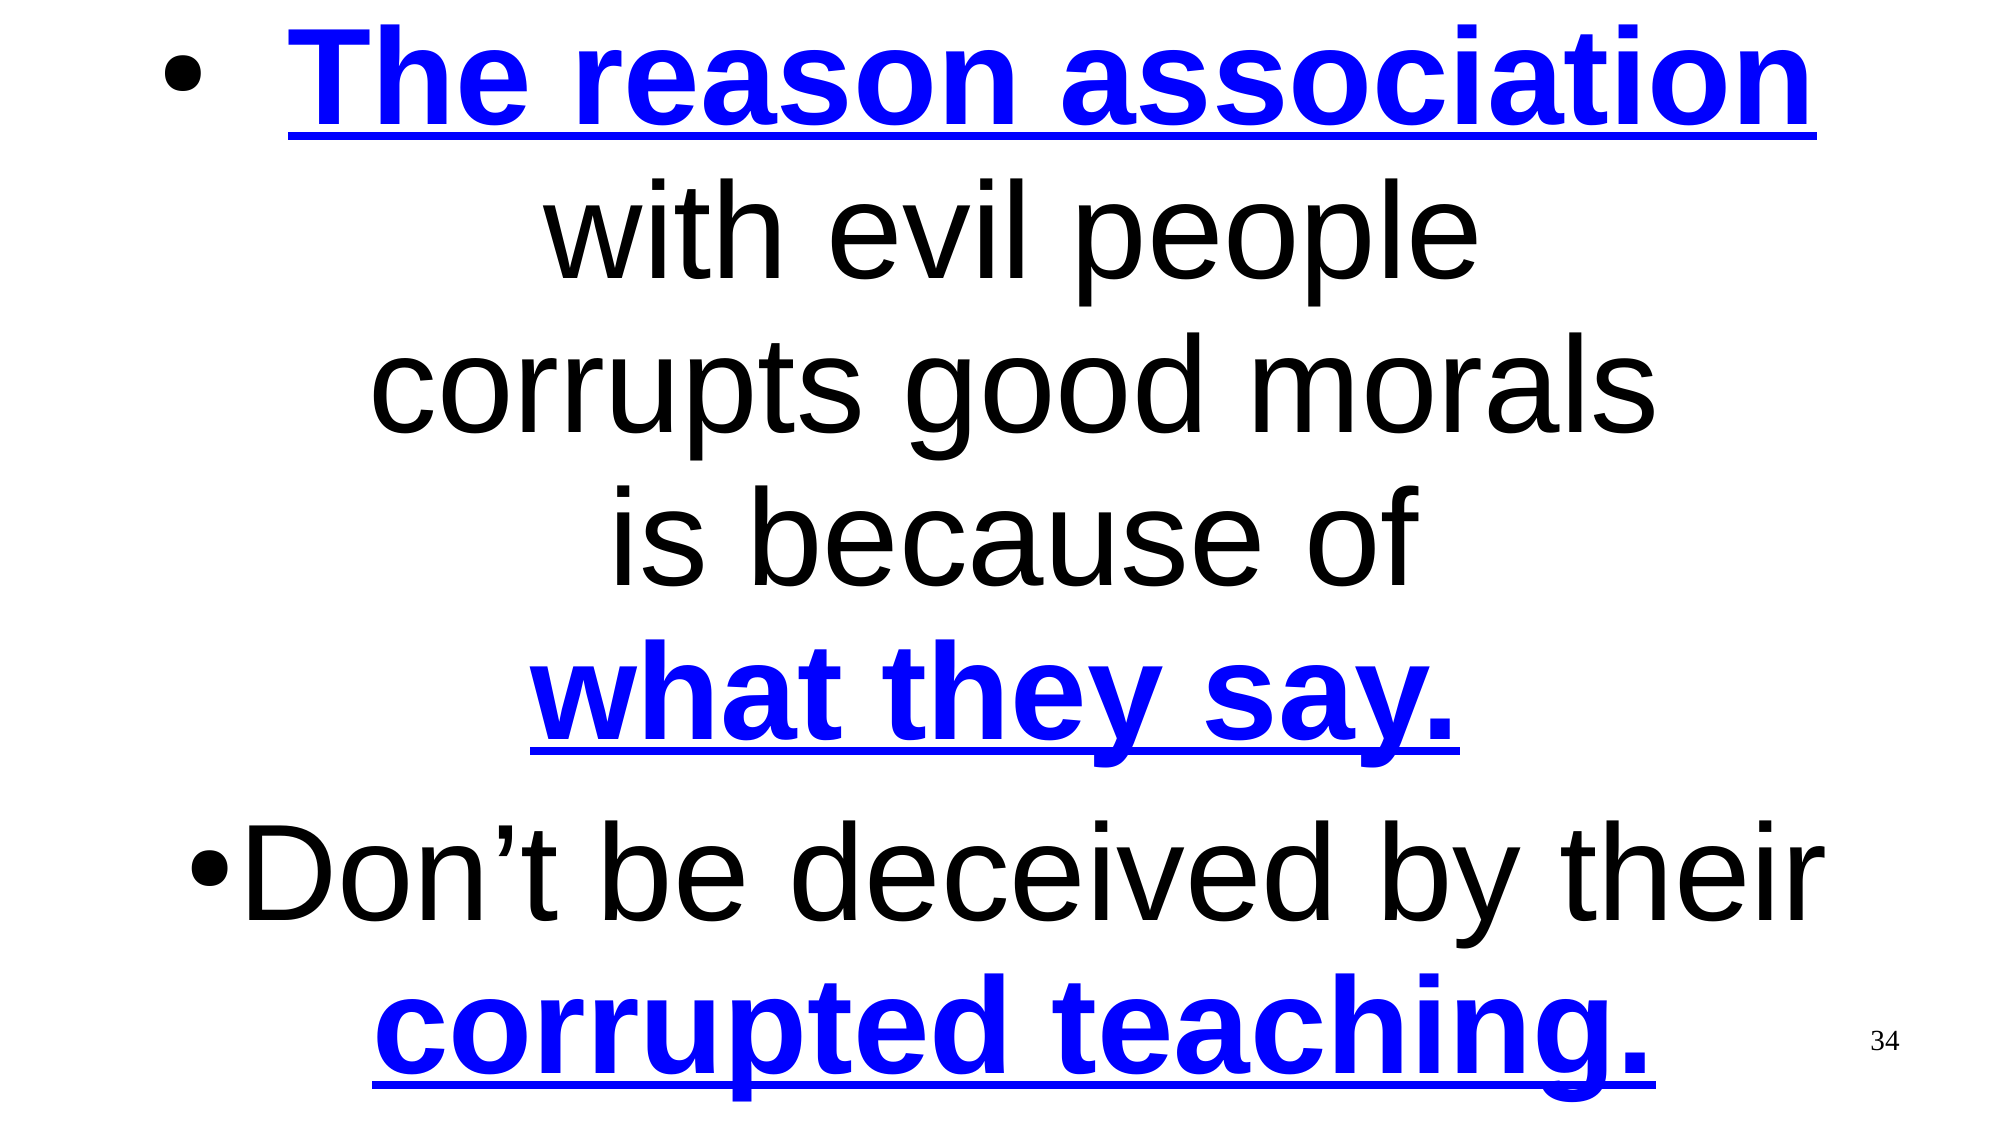

# The reason association with evil people corrupts good morals is because of what they say.
Don’t be deceived by their
corrupted teaching.
34